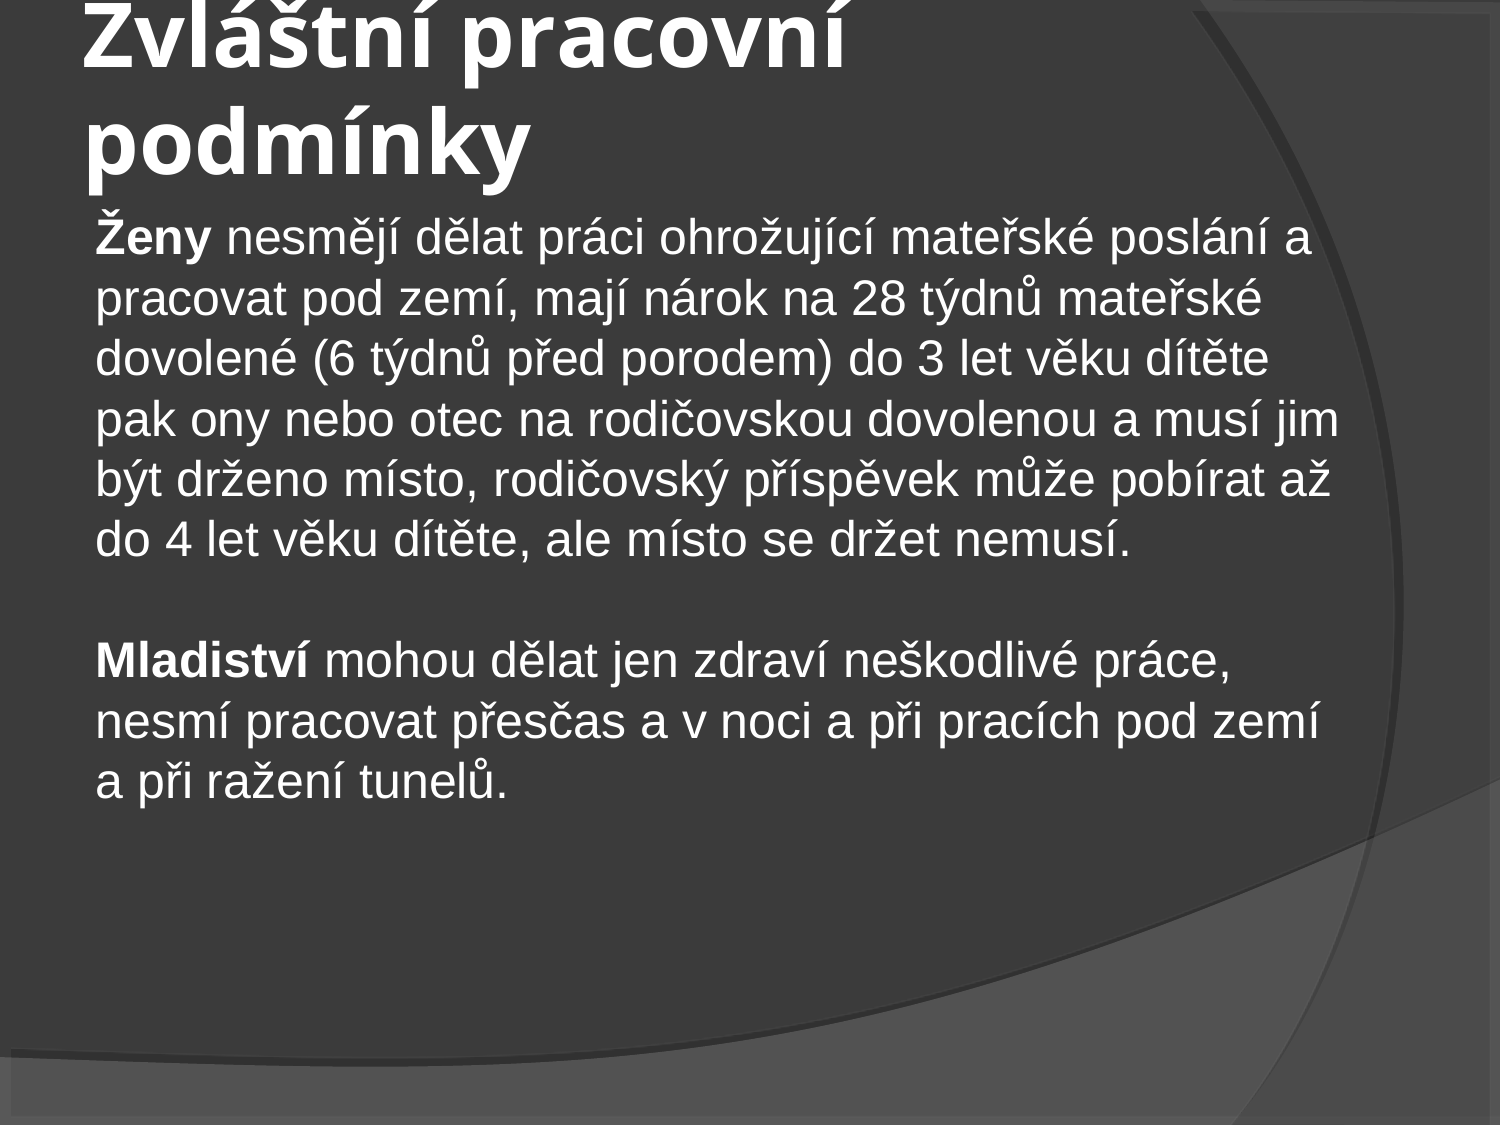

# Zvláštní pracovní podmínky
Ženy nesmějí dělat práci ohrožující mateřské poslání a
pracovat pod zemí, mají nárok na 28 týdnů mateřské
dovolené (6 týdnů před porodem) do 3 let věku dítěte
pak ony nebo otec na rodičovskou dovolenou a musí jim
být drženo místo, rodičovský příspěvek může pobírat až
do 4 let věku dítěte, ale místo se držet nemusí.
Mladiství mohou dělat jen zdraví neškodlivé práce,
nesmí pracovat přesčas a v noci a při pracích pod zemí
a při ražení tunelů.